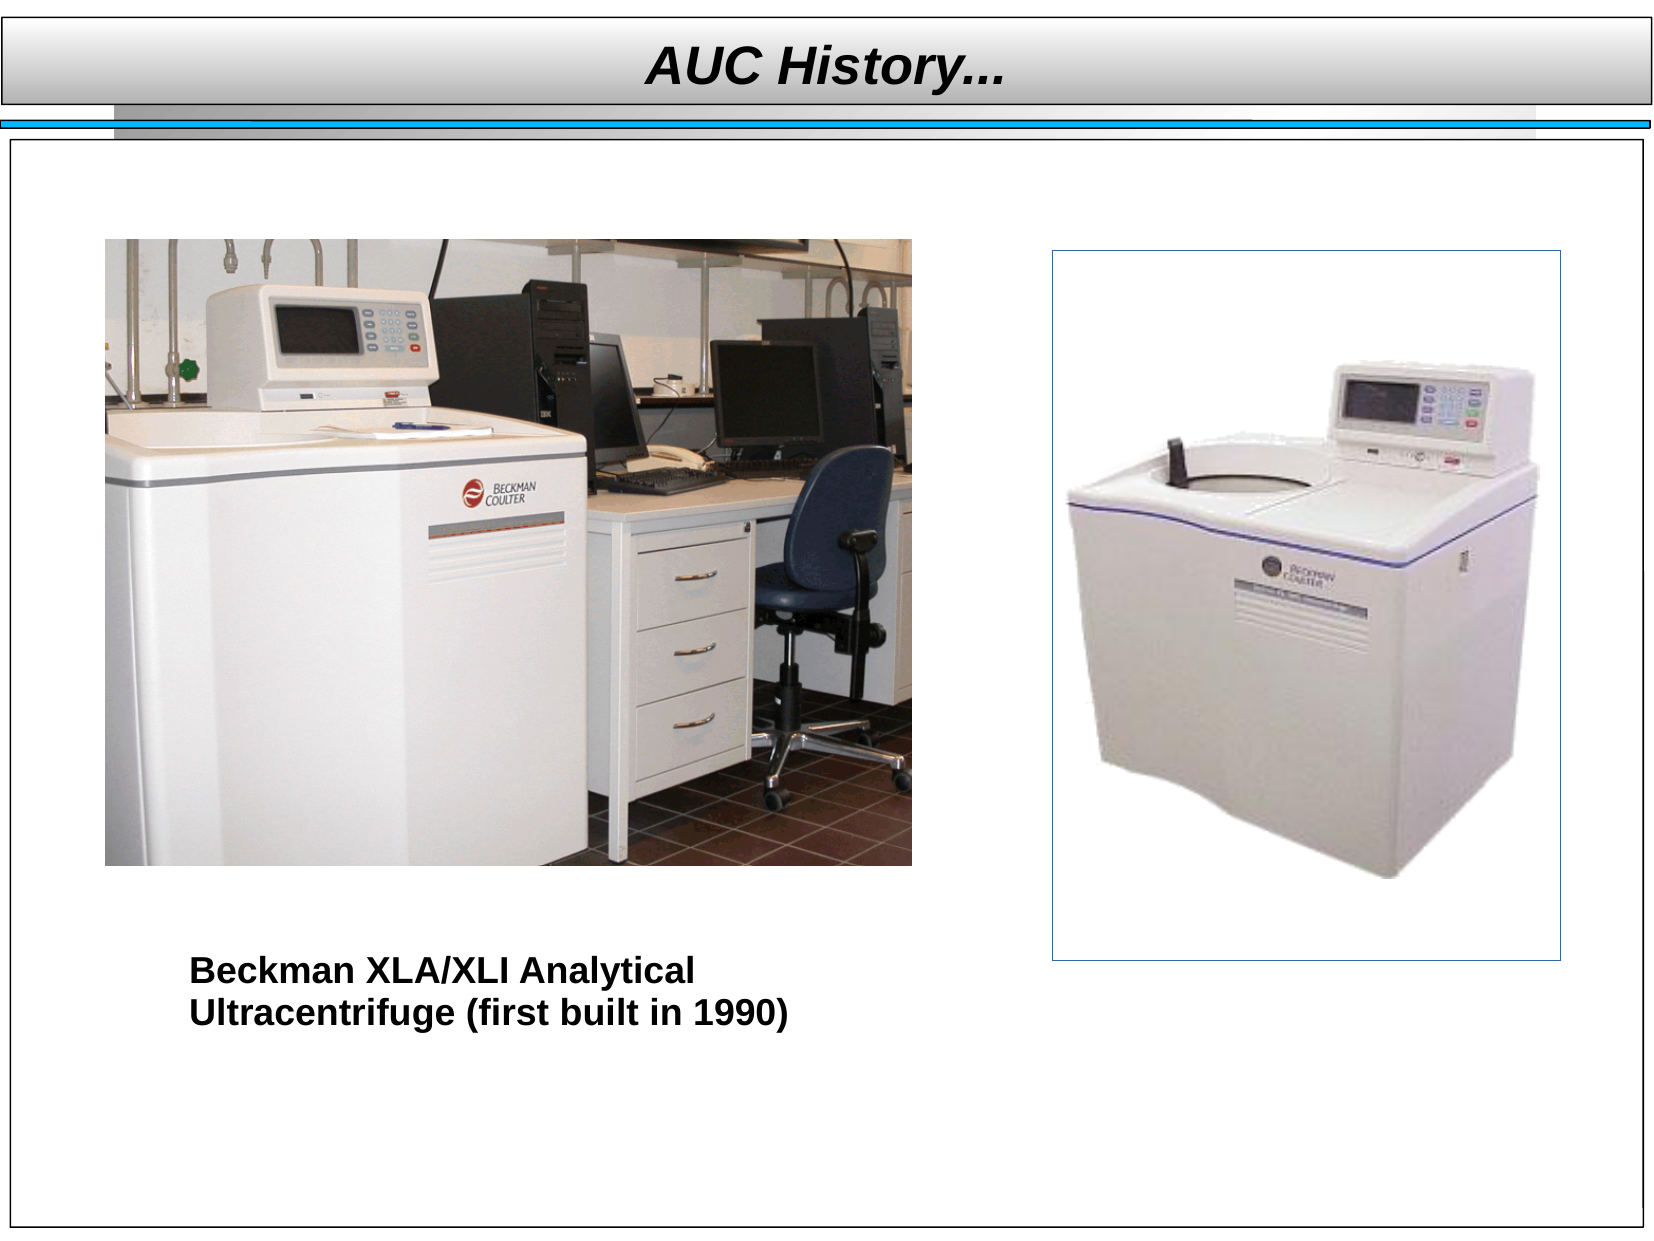

AUC History...
Beckman XLA/XLI Analytical Ultracentrifuge (first built in 1990)